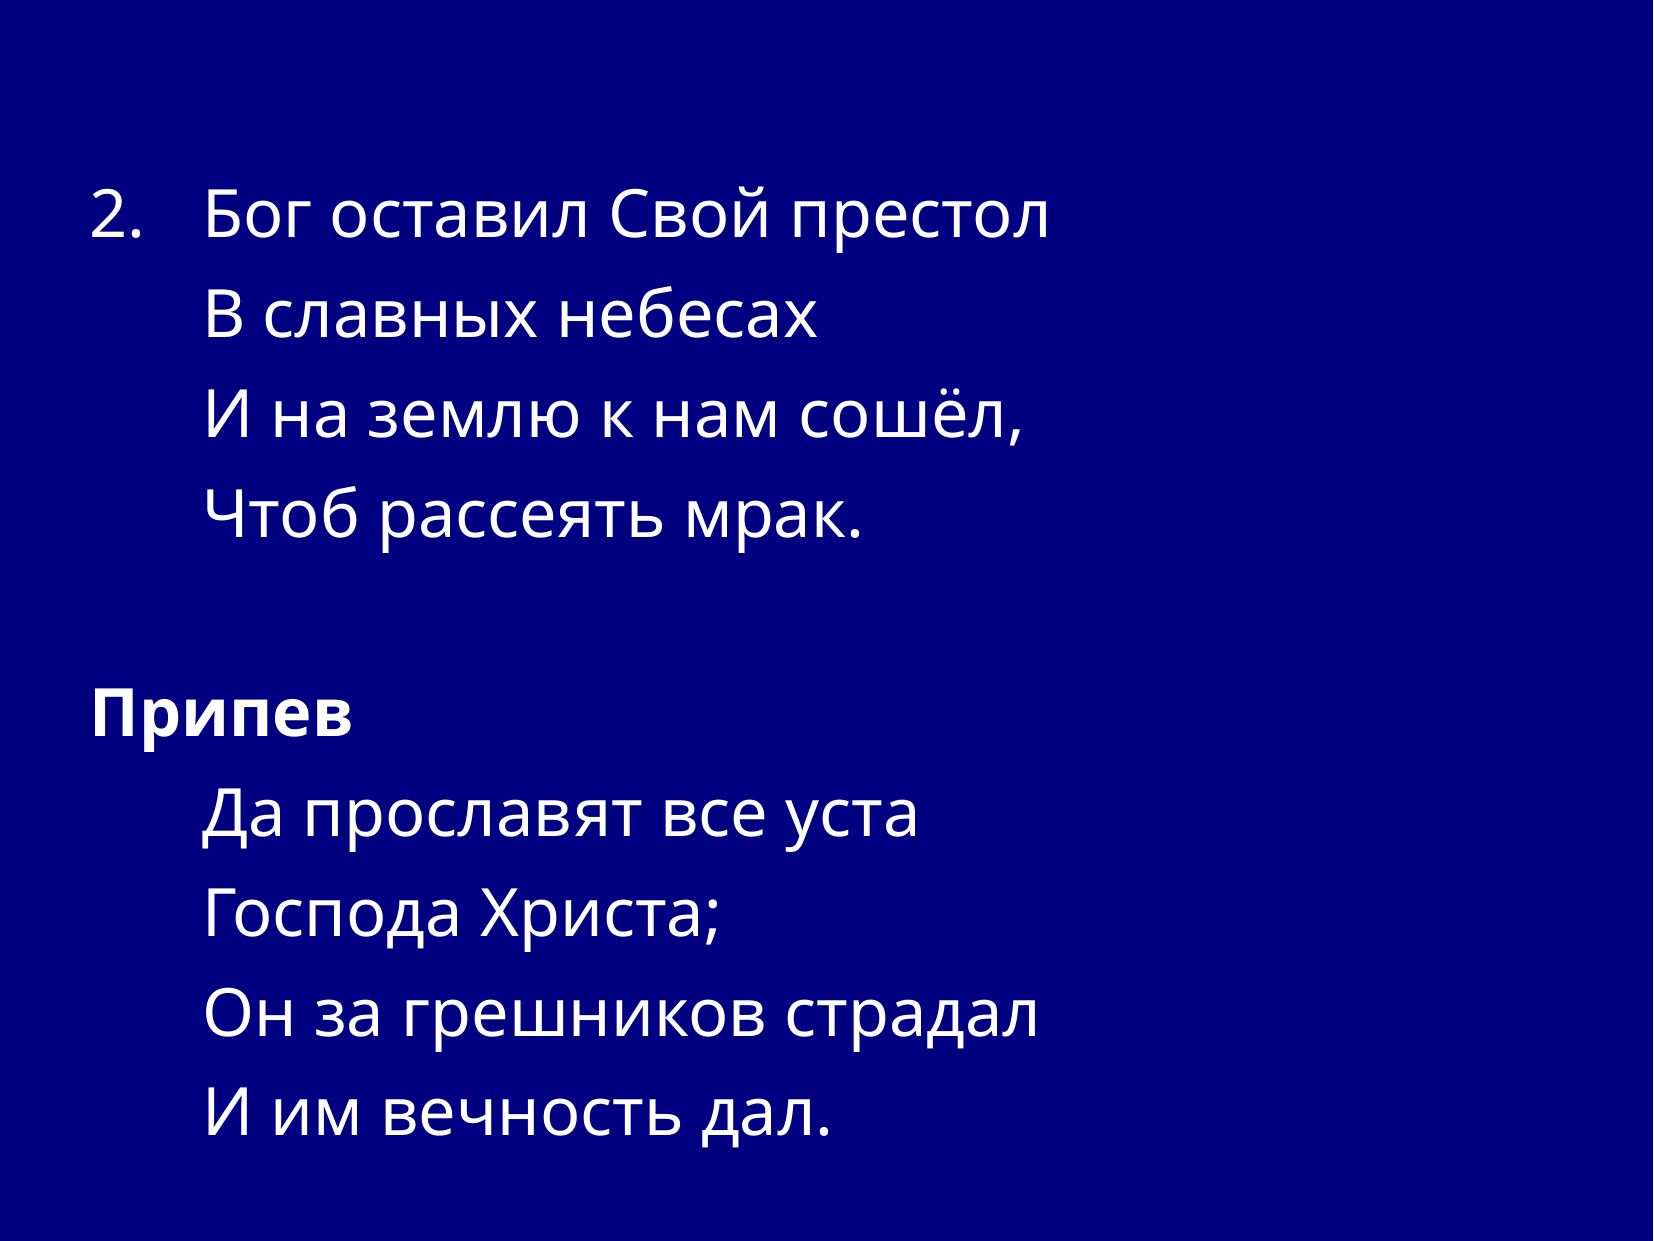

2.	Бог оставил Свой престол
	В славных небесах
	И на землю к нам сошёл,
	Чтоб рассеять мрак.
Припев
	Да прославят все уста
	Господа Христа;
	Он за грешников страдал
	И им вечность дал.